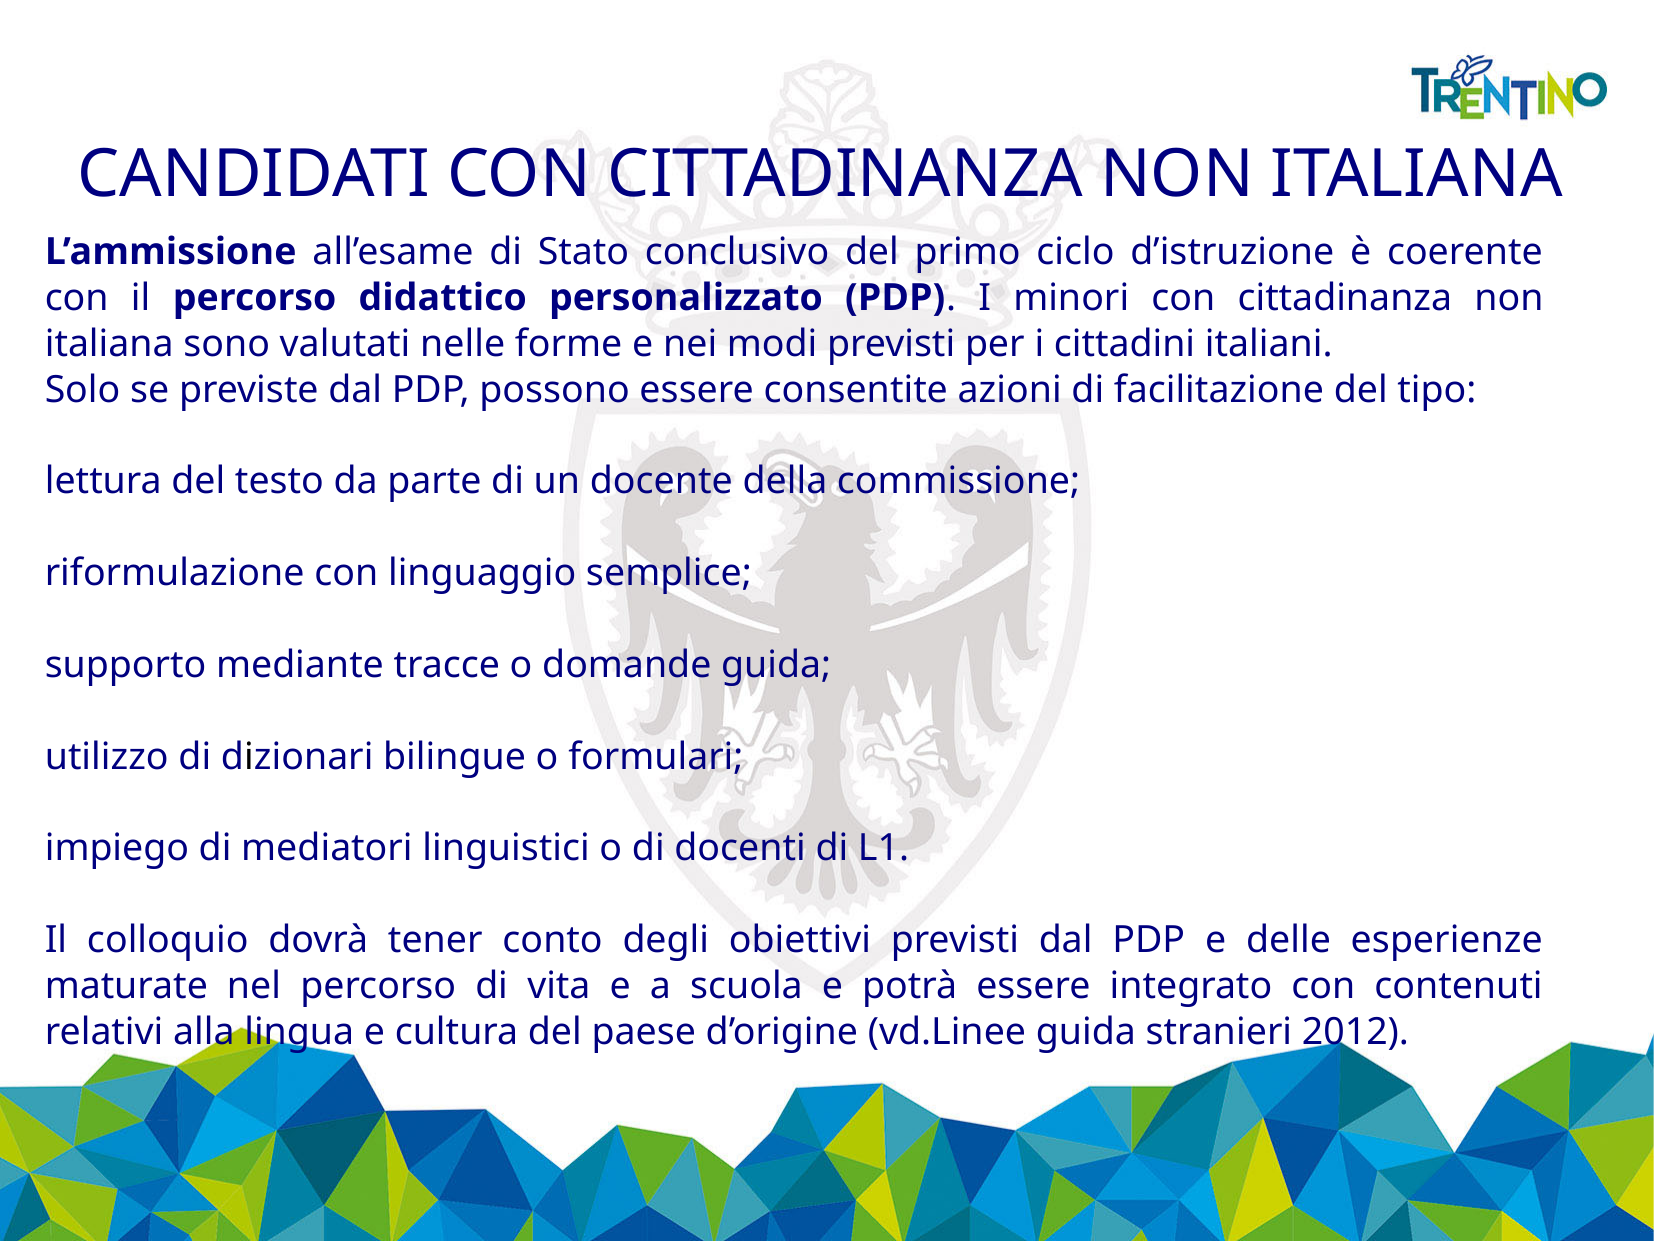

CANDIDATI CON CITTADINANZA NON ITALIANA
L’ammissione all’esame di Stato conclusivo del primo ciclo d’istruzione è coerente con il percorso didattico personalizzato (PDP). I minori con cittadinanza non italiana sono valutati nelle forme e nei modi previsti per i cittadini italiani.
Solo se previste dal PDP, possono essere consentite azioni di facilitazione del tipo:
lettura del testo da parte di un docente della commissione;
riformulazione con linguaggio semplice;
supporto mediante tracce o domande guida;
utilizzo di dizionari bilingue o formulari;
impiego di mediatori linguistici o di docenti di L1.
Il colloquio dovrà tener conto degli obiettivi previsti dal PDP e delle esperienze maturate nel percorso di vita e a scuola e potrà essere integrato con contenuti relativi alla lingua e cultura del paese d’origine (vd.Linee guida stranieri 2012).